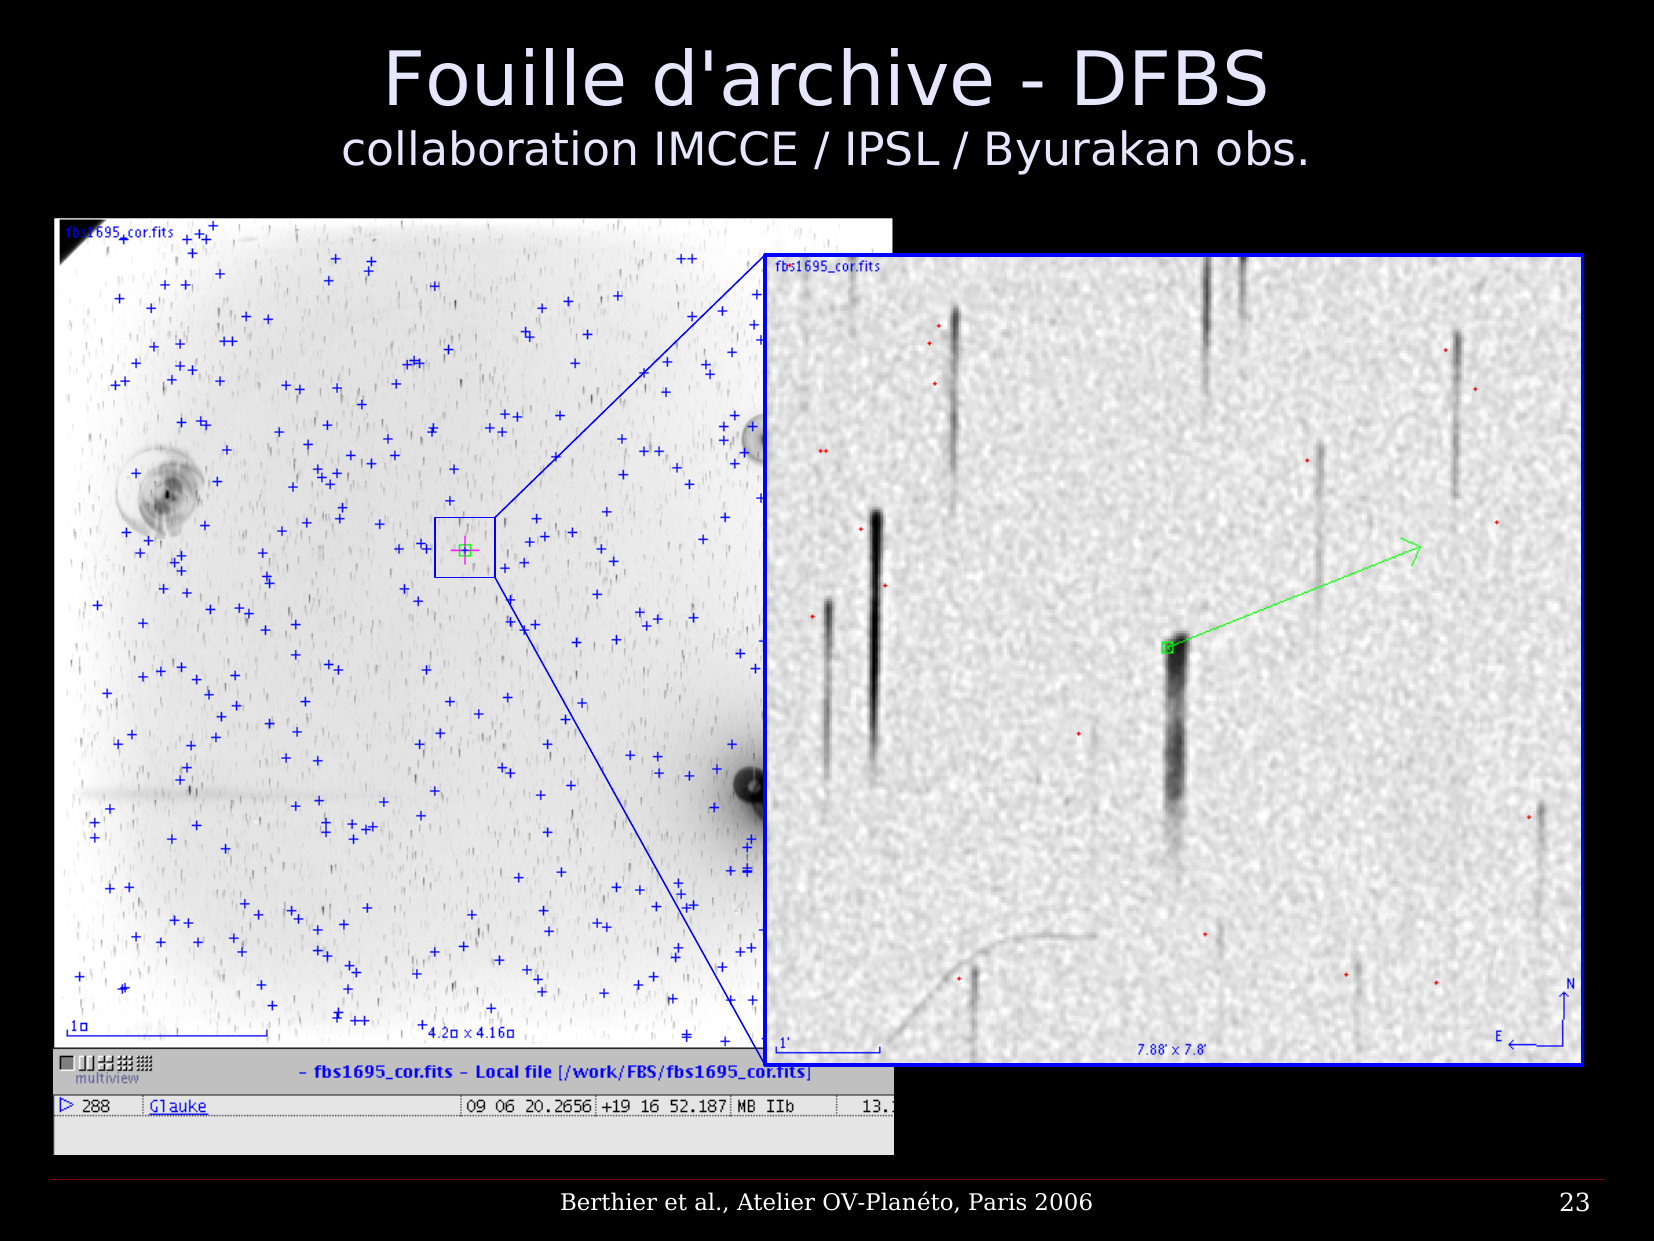

# Fouille d'archive - DFBS collaboration IMCCE / IPSL / Byurakan obs.
23